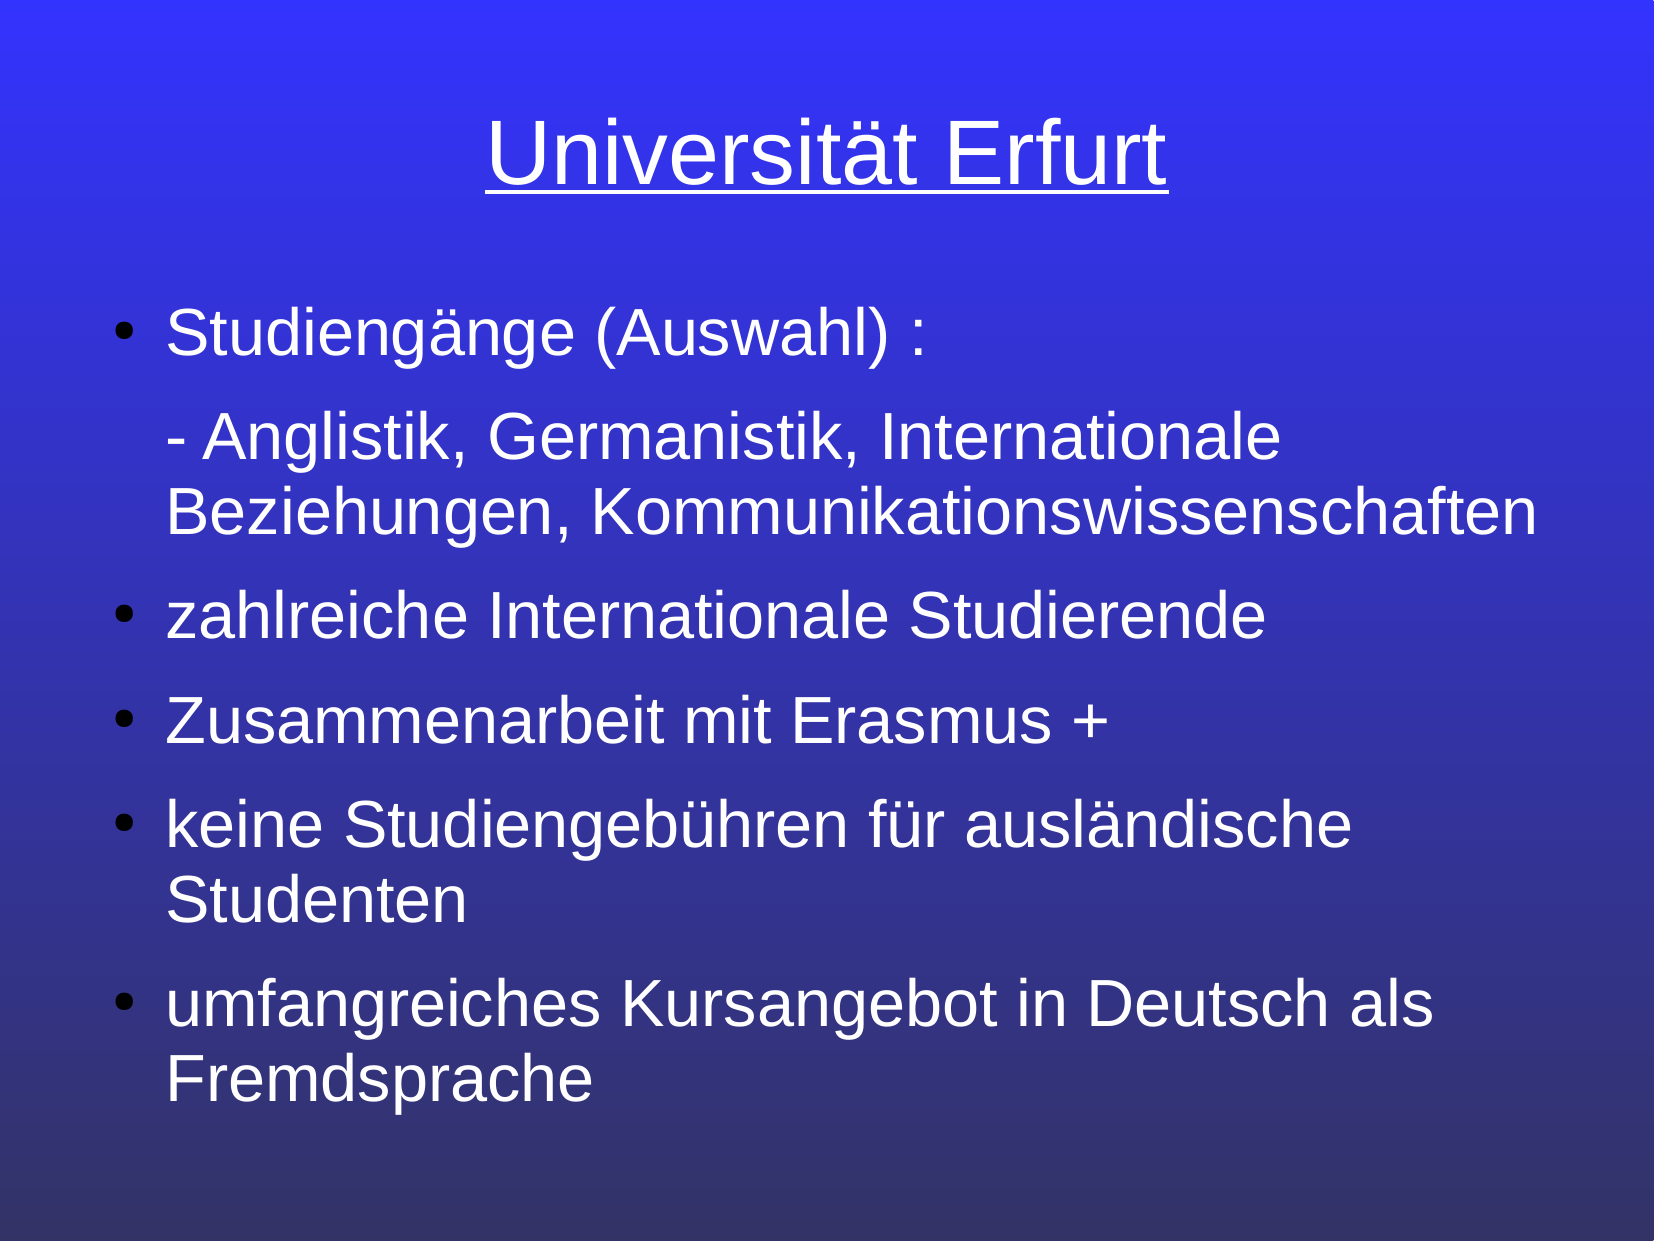

# Universität Erfurt
Studiengänge (Auswahl) :
- Anglistik, Germanistik, Internationale Beziehungen, Kommunikationswissenschaften
zahlreiche Internationale Studierende
Zusammenarbeit mit Erasmus +
keine Studiengebühren für ausländische Studenten
umfangreiches Kursangebot in Deutsch als Fremdsprache